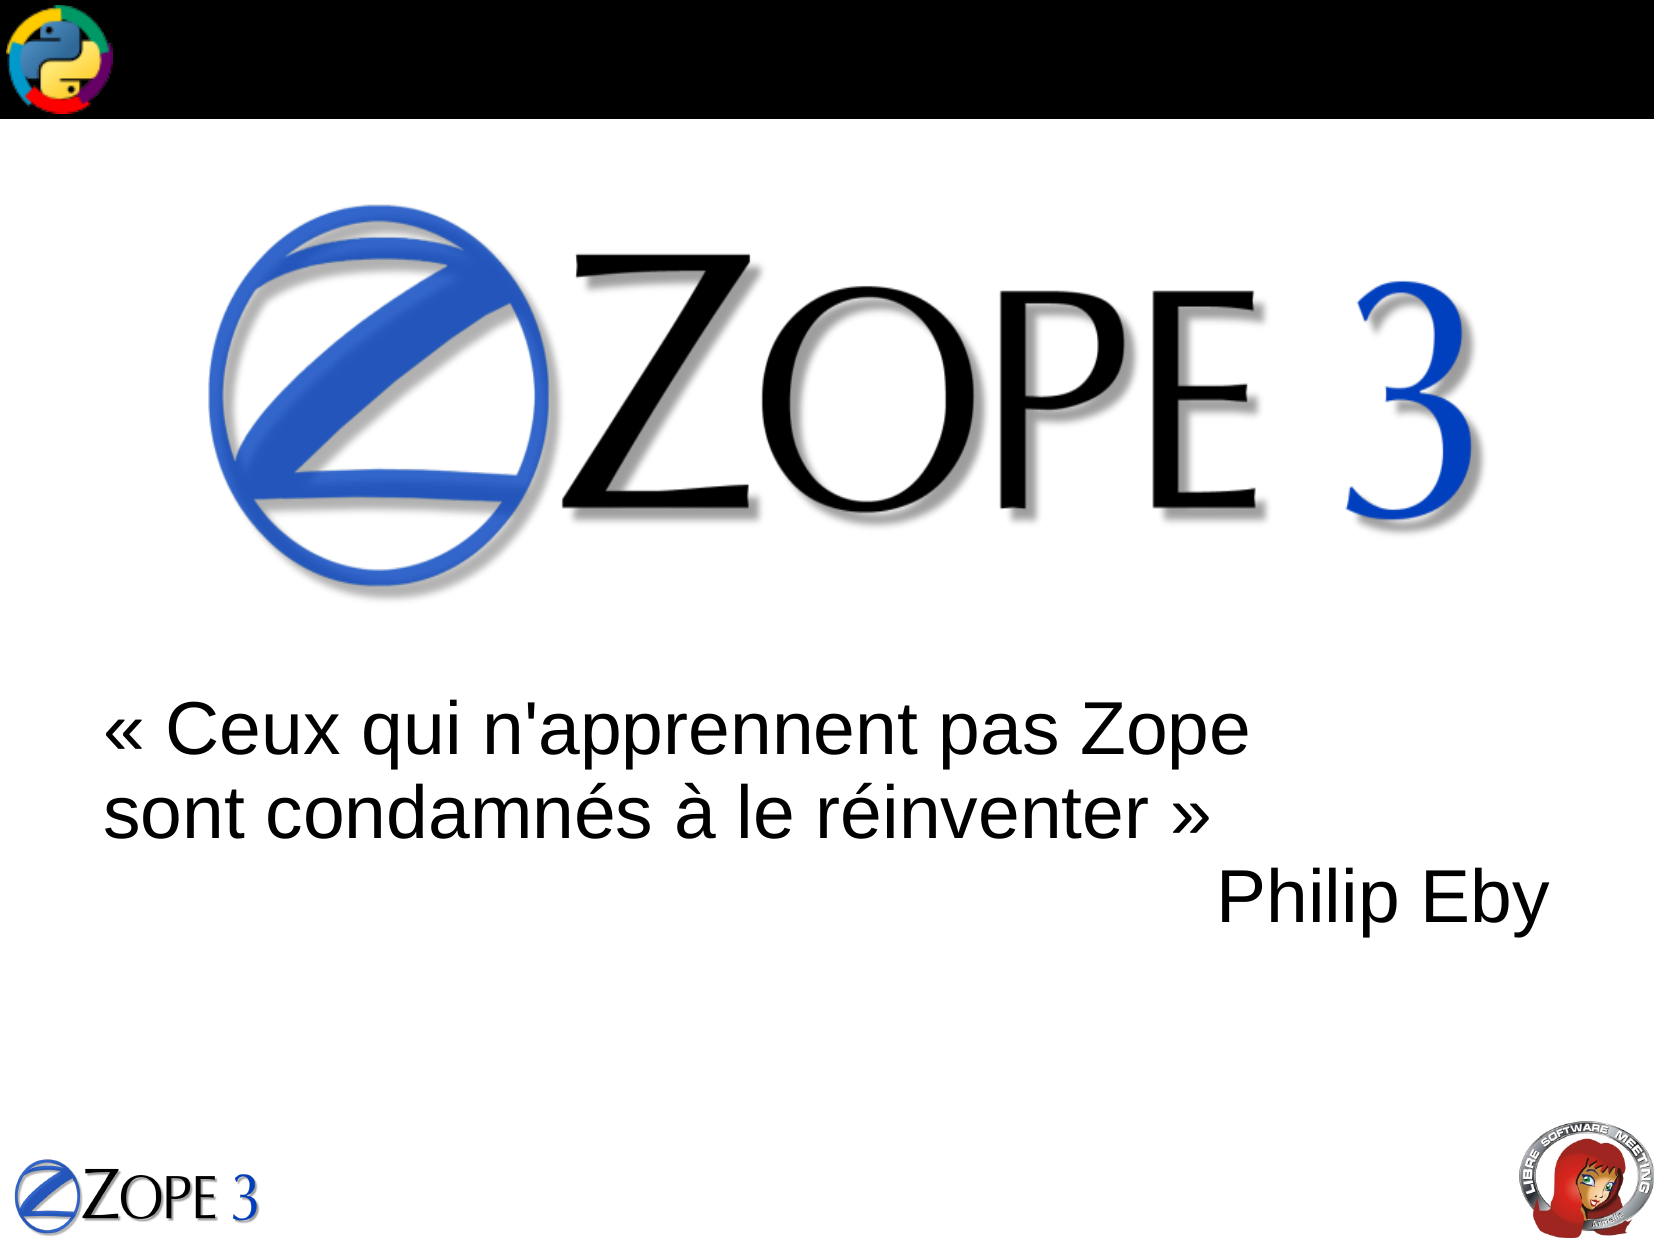

#
« Ceux qui n'apprennent pas Zope
sont condamnés à le réinventer »
Philip Eby